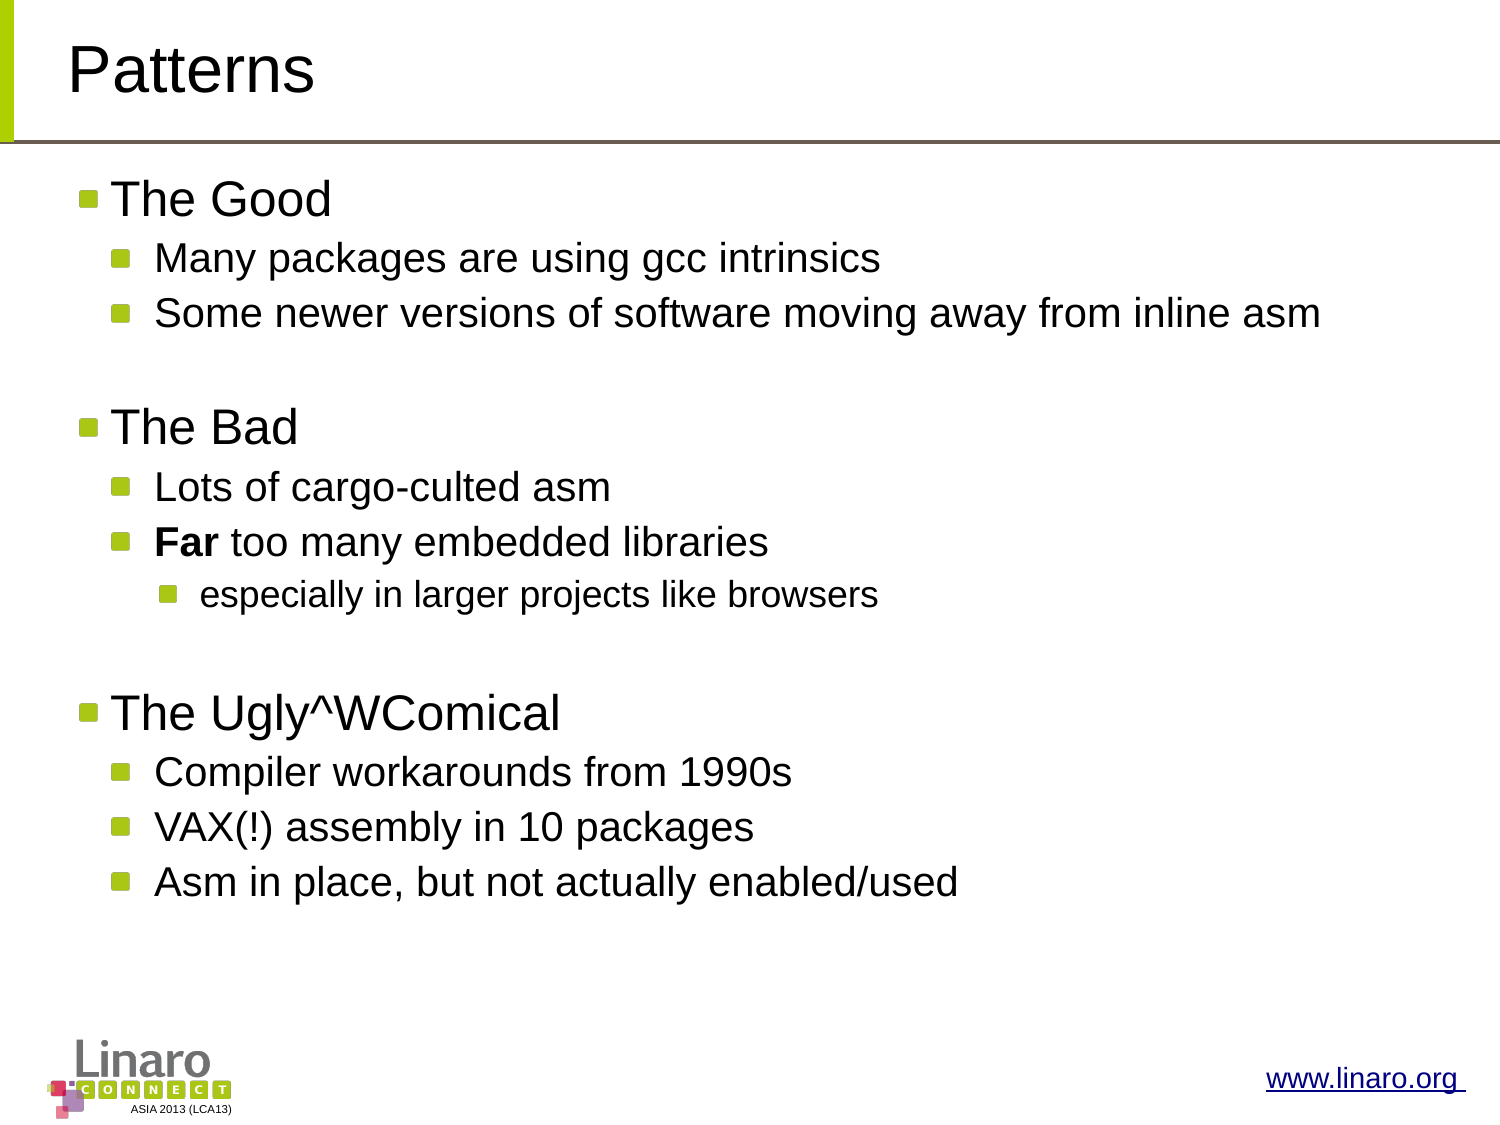

# Patterns
The Good
Many packages are using gcc intrinsics
Some newer versions of software moving away from inline asm
The Bad
Lots of cargo-culted asm
Far too many embedded libraries
especially in larger projects like browsers
The Ugly^WComical
Compiler workarounds from 1990s
VAX(!) assembly in 10 packages
Asm in place, but not actually enabled/used